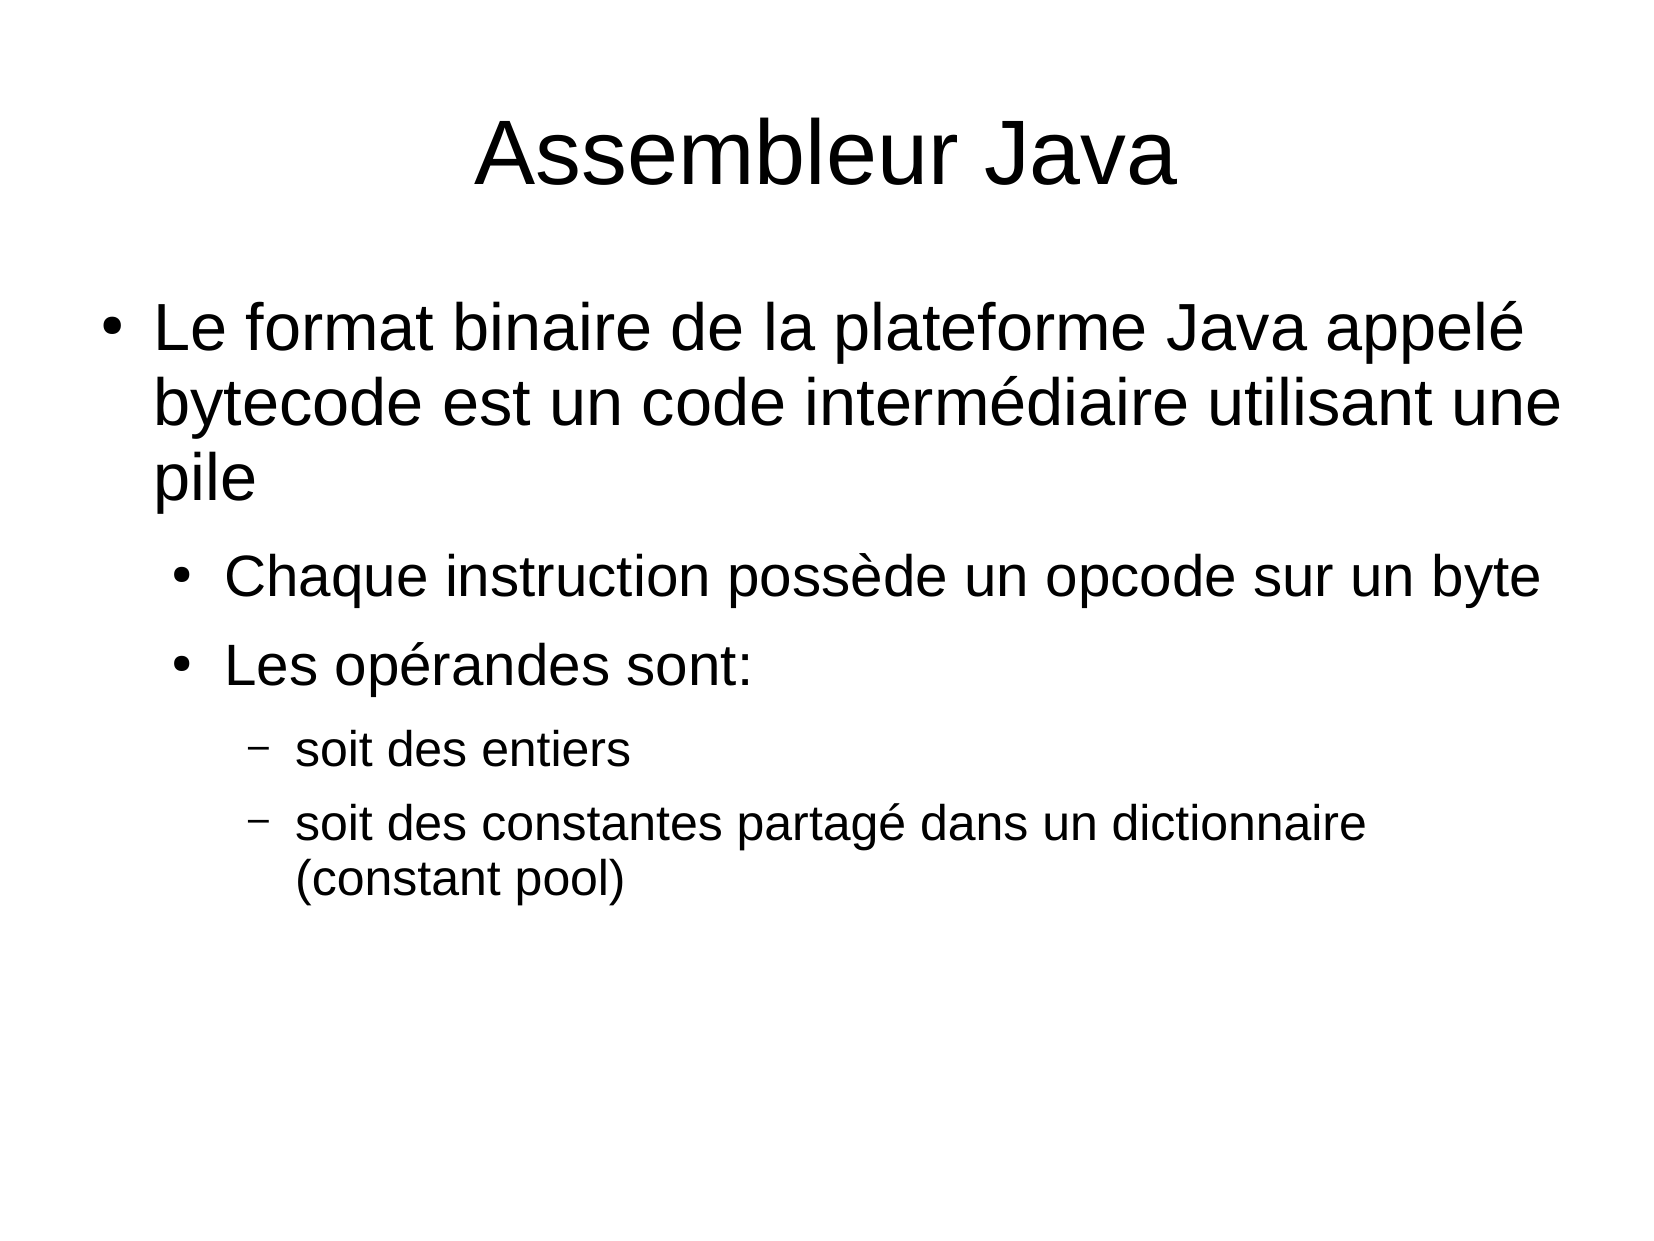

# Assembleur Java
Le format binaire de la plateforme Java appelé bytecode est un code intermédiaire utilisant une pile
Chaque instruction possède un opcode sur un byte
Les opérandes sont:
soit des entiers
soit des constantes partagé dans un dictionnaire
(constant pool)